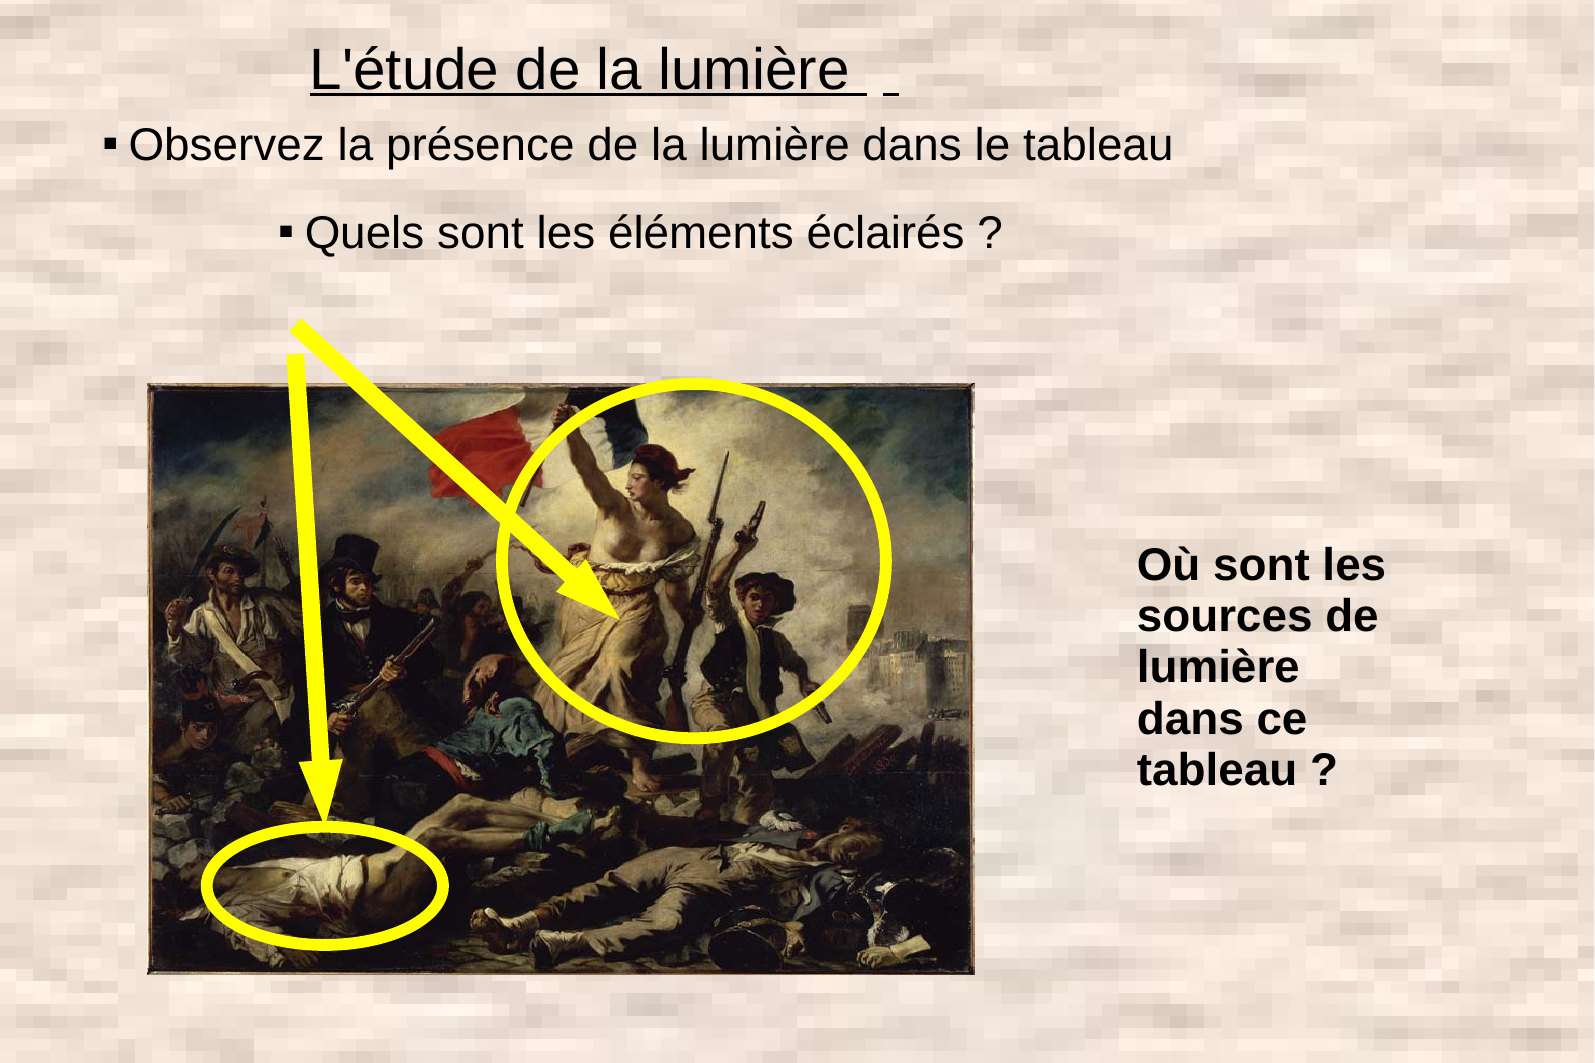

L'étude de la lumière
#
 Observez la présence de la lumière dans le tableau
 Quels sont les éléments éclairés ?
Où sont les sources de lumière dans ce tableau ?